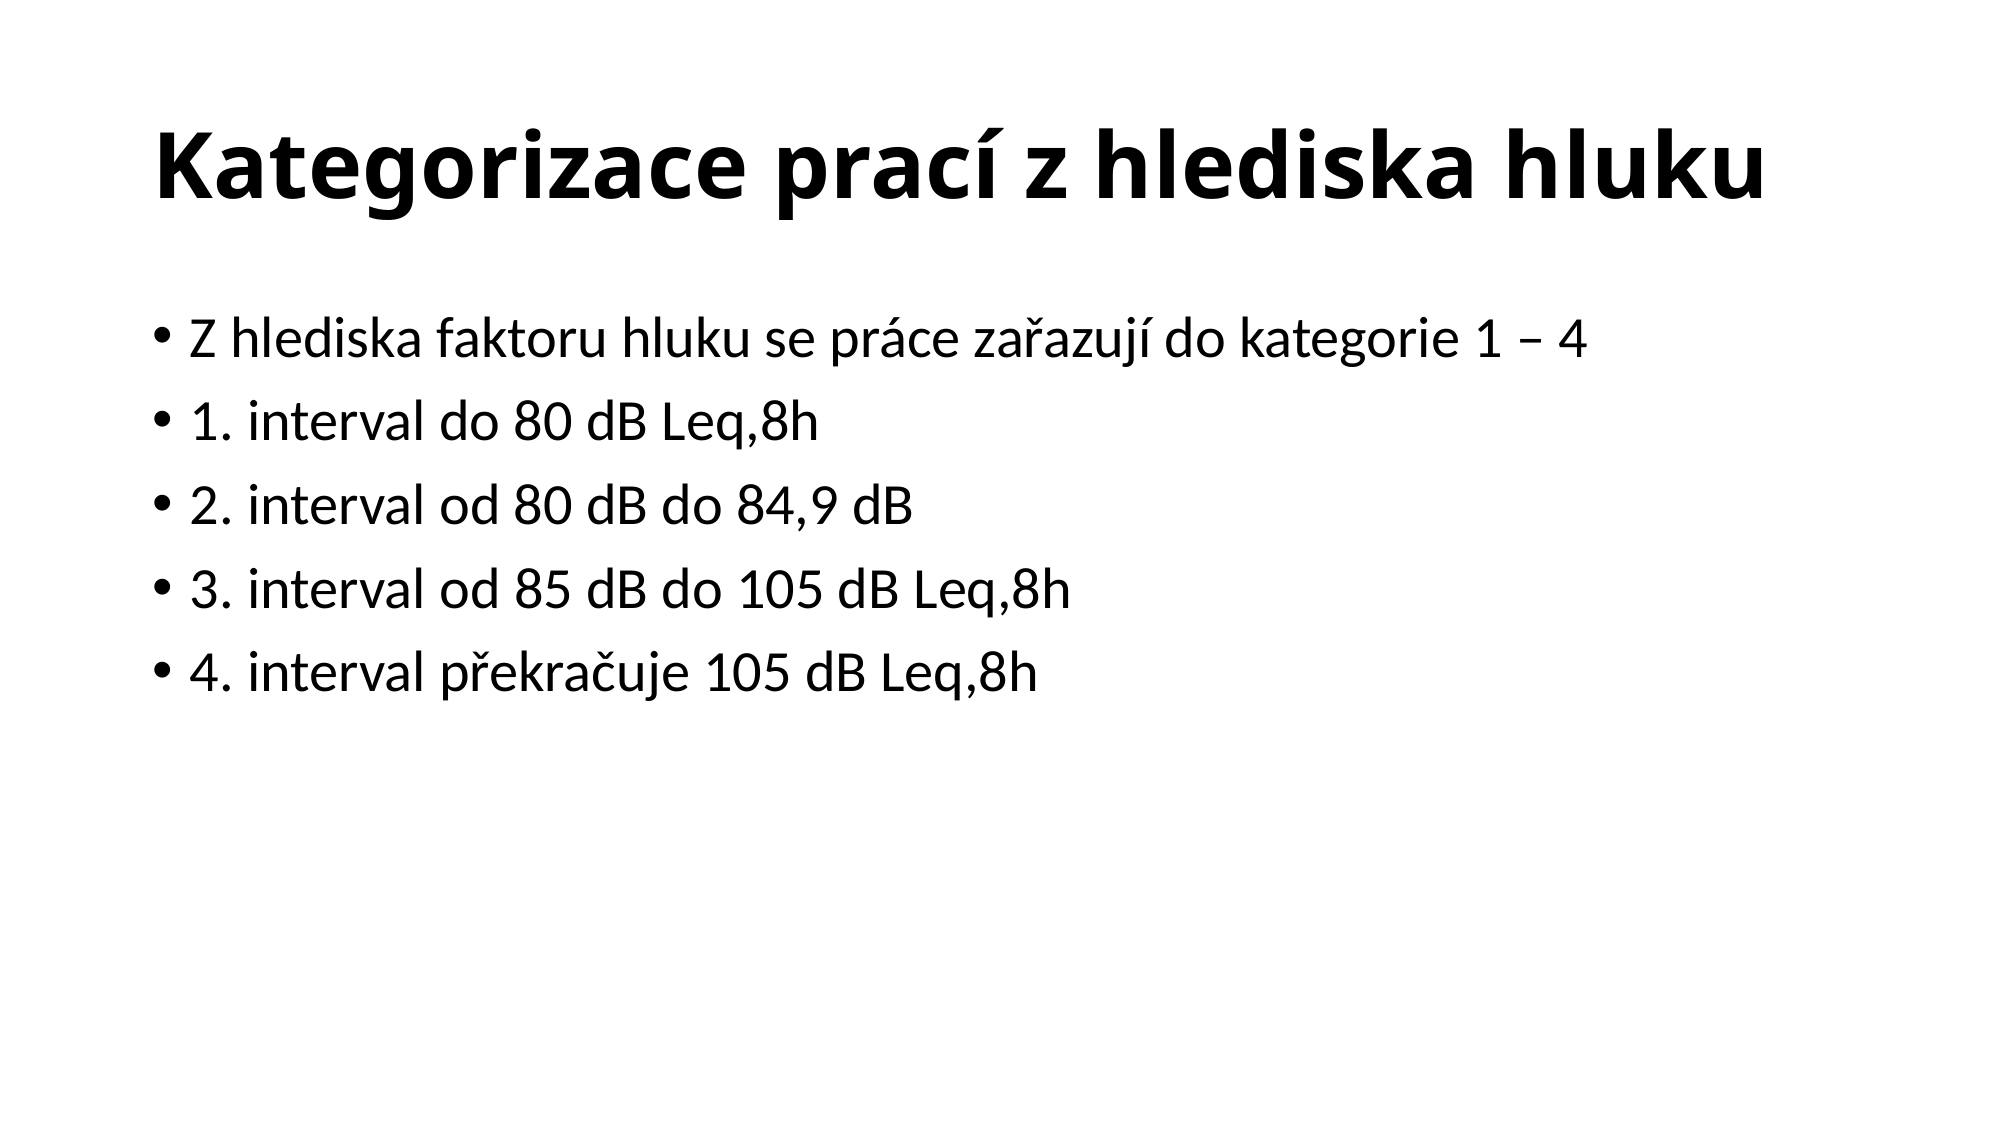

# Kategorizace prací z hlediska hluku
Z hlediska faktoru hluku se práce zařazují do kategorie 1 – 4
1. interval do 80 dB Leq,8h
2. interval od 80 dB do 84,9 dB
3. interval od 85 dB do 105 dB Leq,8h
4. interval překračuje 105 dB Leq,8h